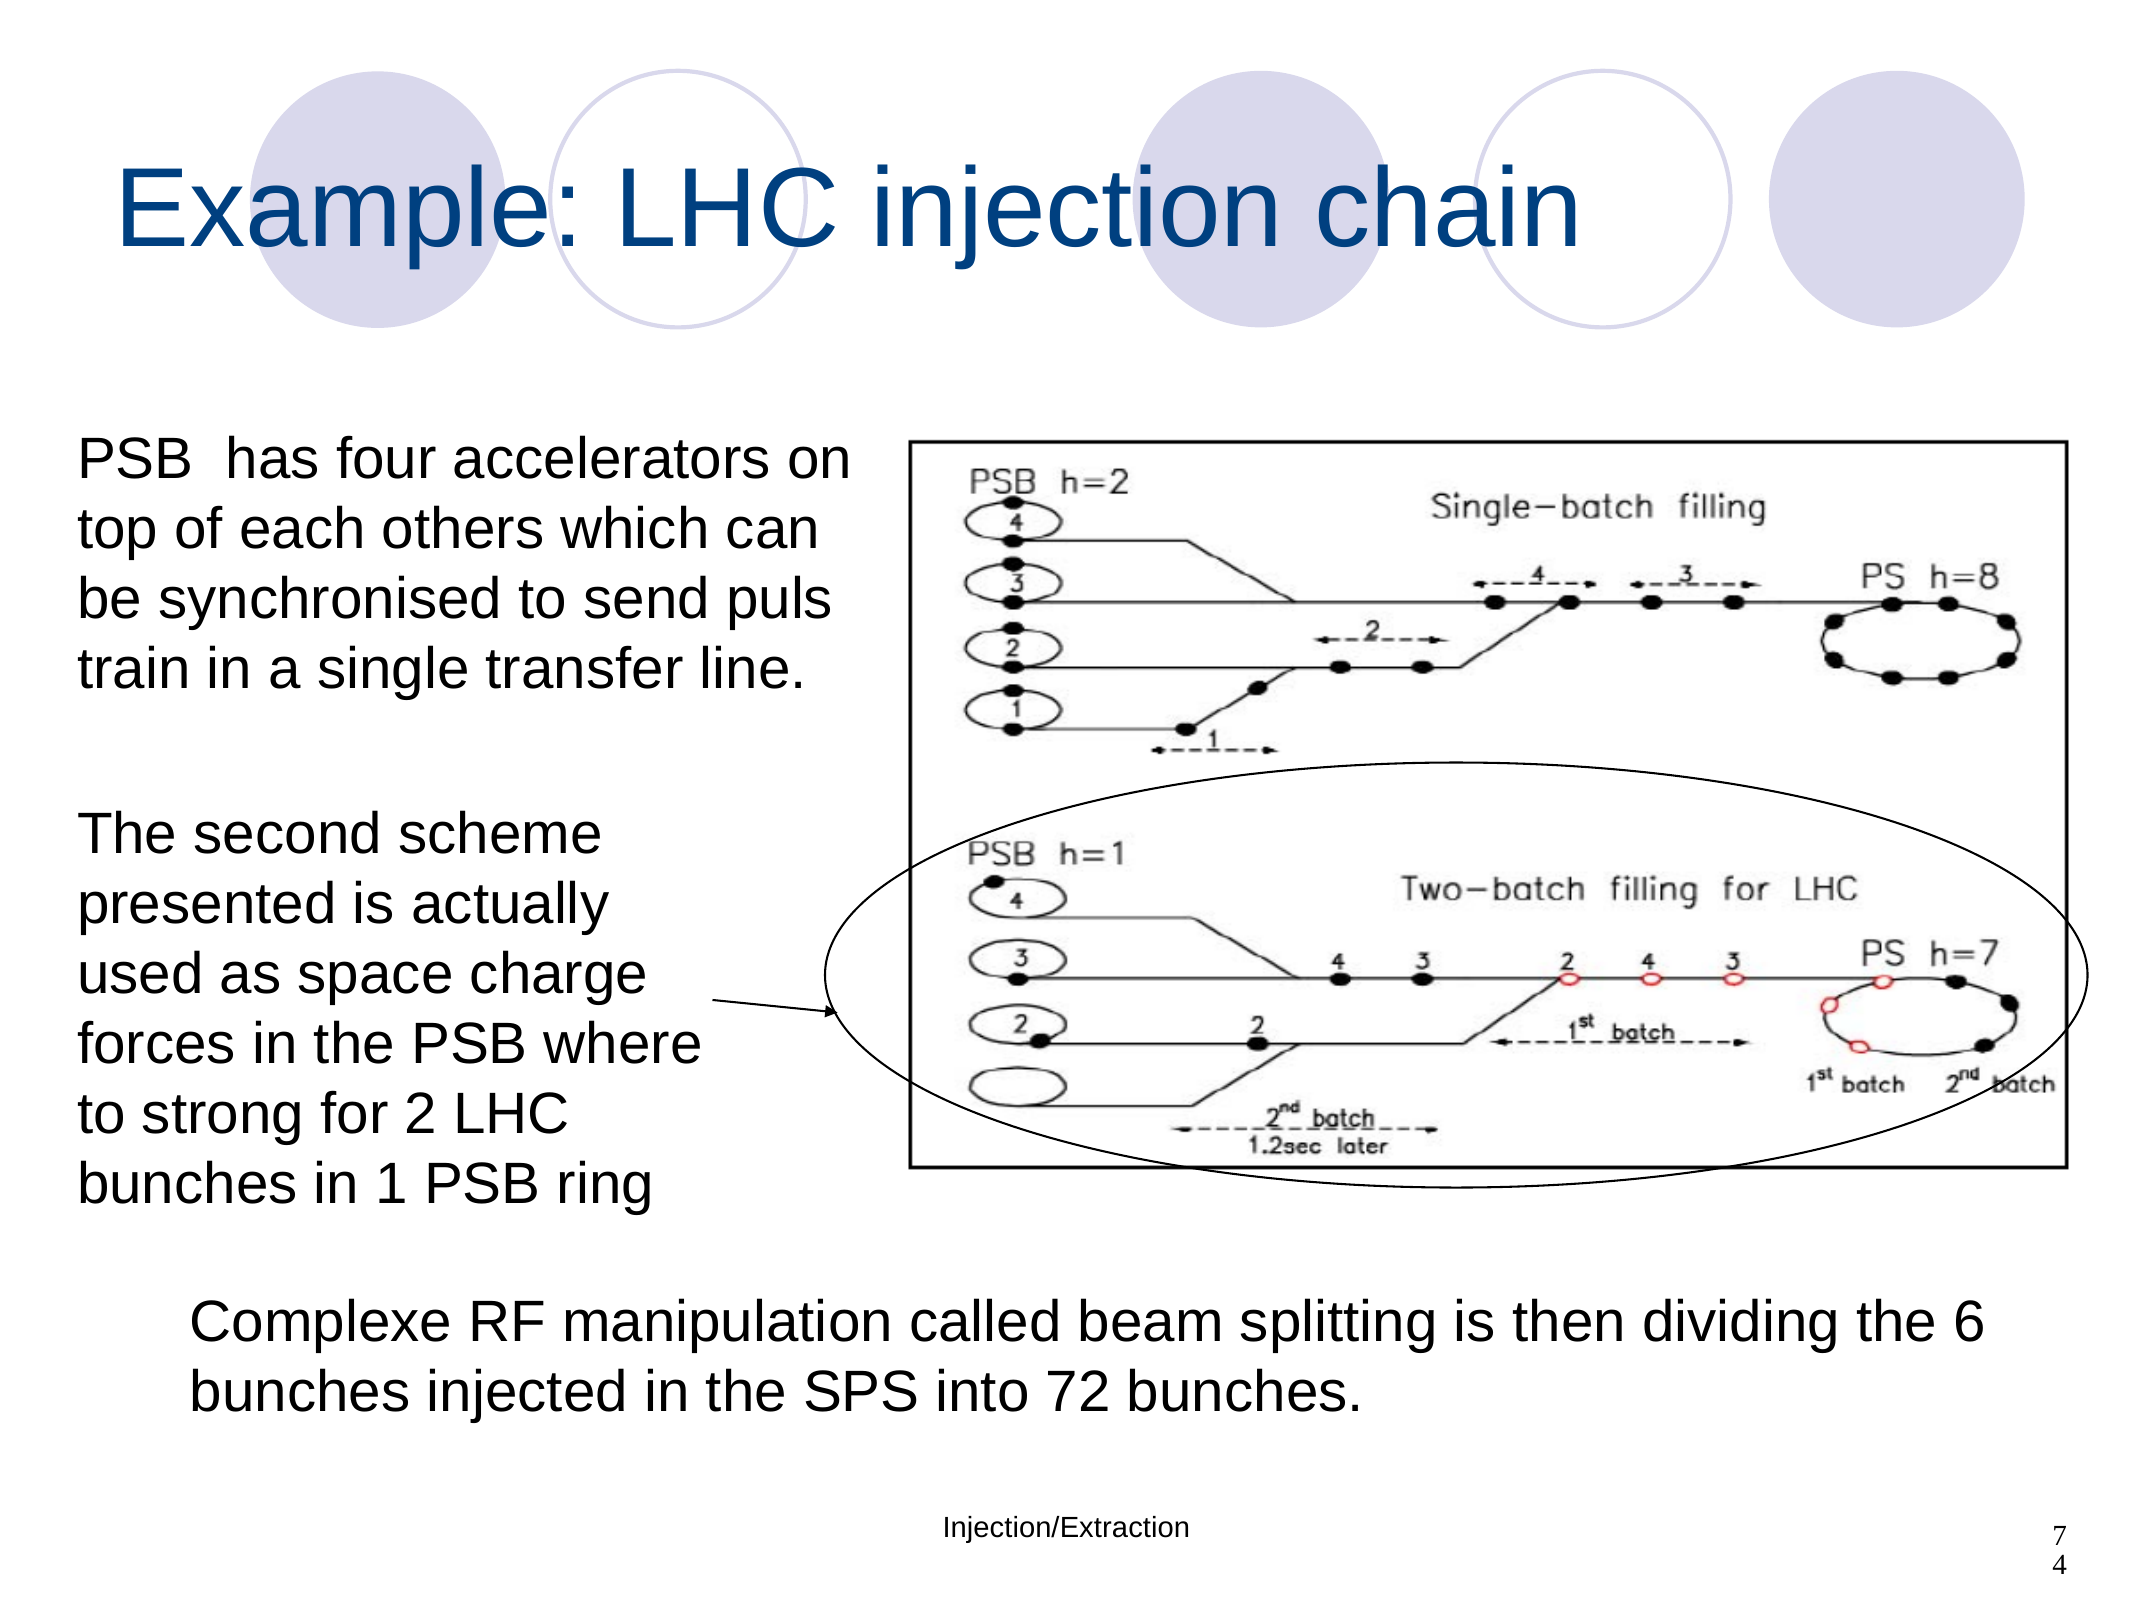

# Example: LHC injection chain
PSB has four accelerators on top of each others which can be synchronised to send puls train in a single transfer line.
The second scheme presented is actually used as space charge forces in the PSB where to strong for 2 LHC bunches in 1 PSB ring
Complexe RF manipulation called beam splitting is then dividing the 6 bunches injected in the SPS into 72 bunches.
74